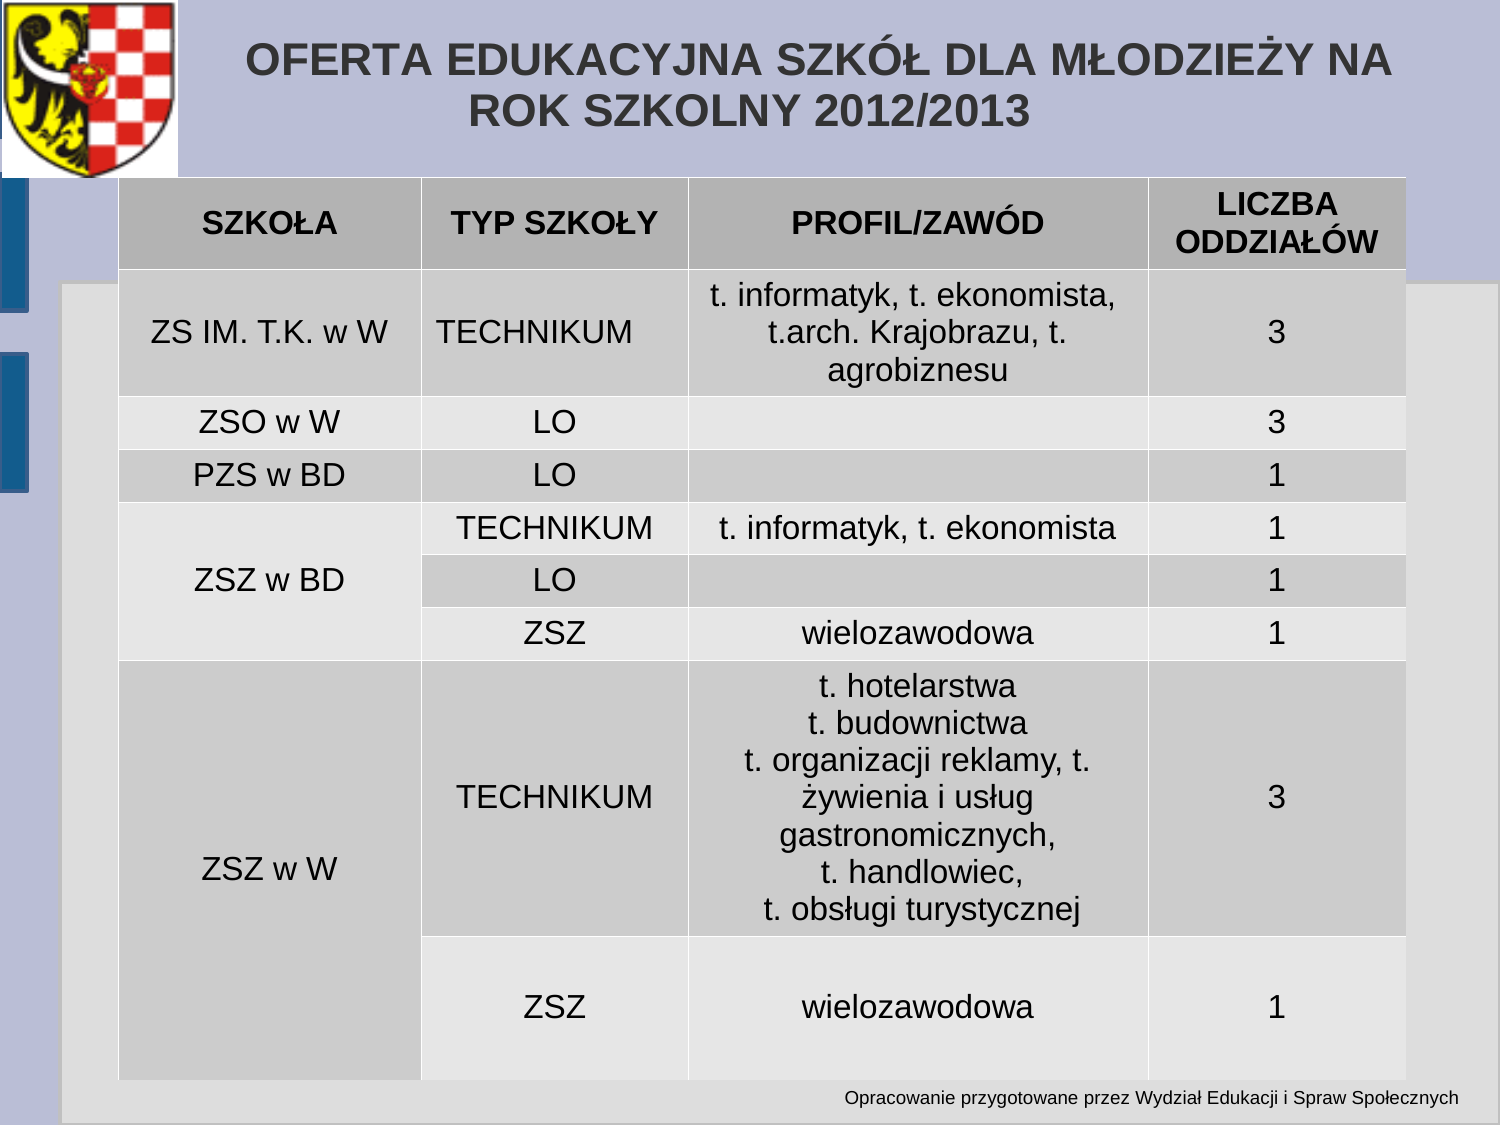

# OFERTA EDUKACYJNA SZKÓŁ DLA MŁODZIEŻY NA ROK SZKOLNY 2012/2013
Opracowanie przygotowane przez Wydział Edukacji i Spraw Społecznych